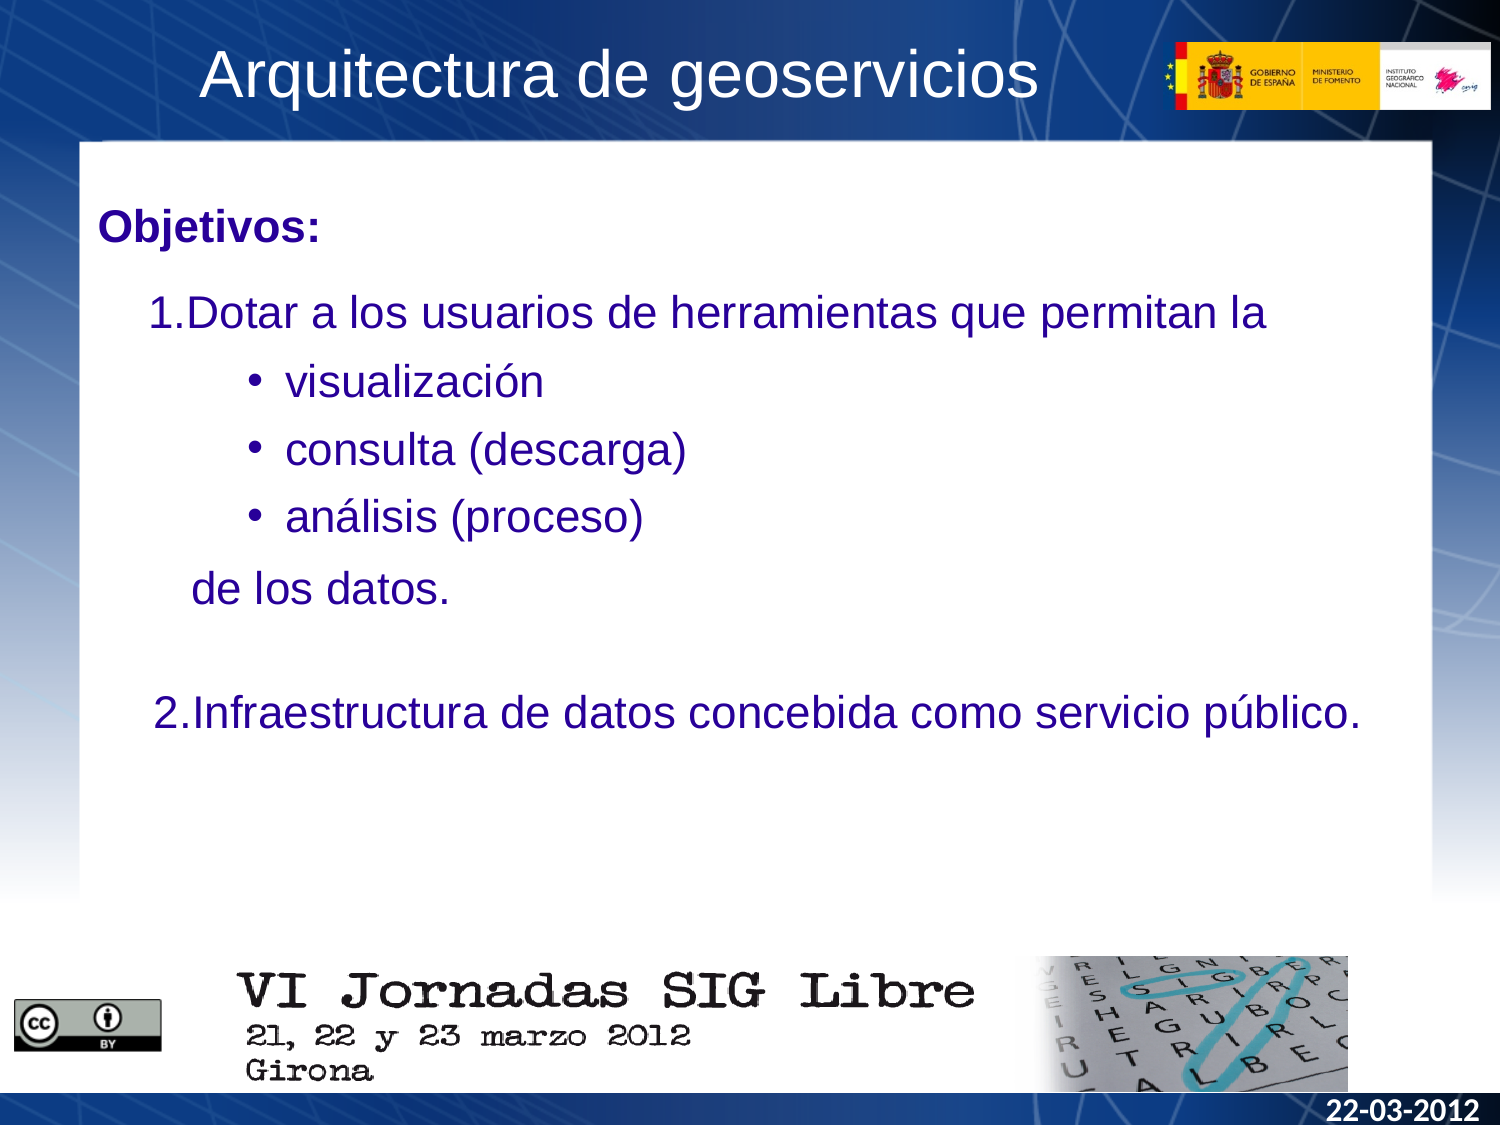

# Arquitectura de geoservicios
Objetivos:
 1.Dotar a los usuarios de herramientas que permitan la
visualización
consulta (descarga)
análisis (proceso)
	de los datos.
2.Infraestructura de datos concebida como servicio público.